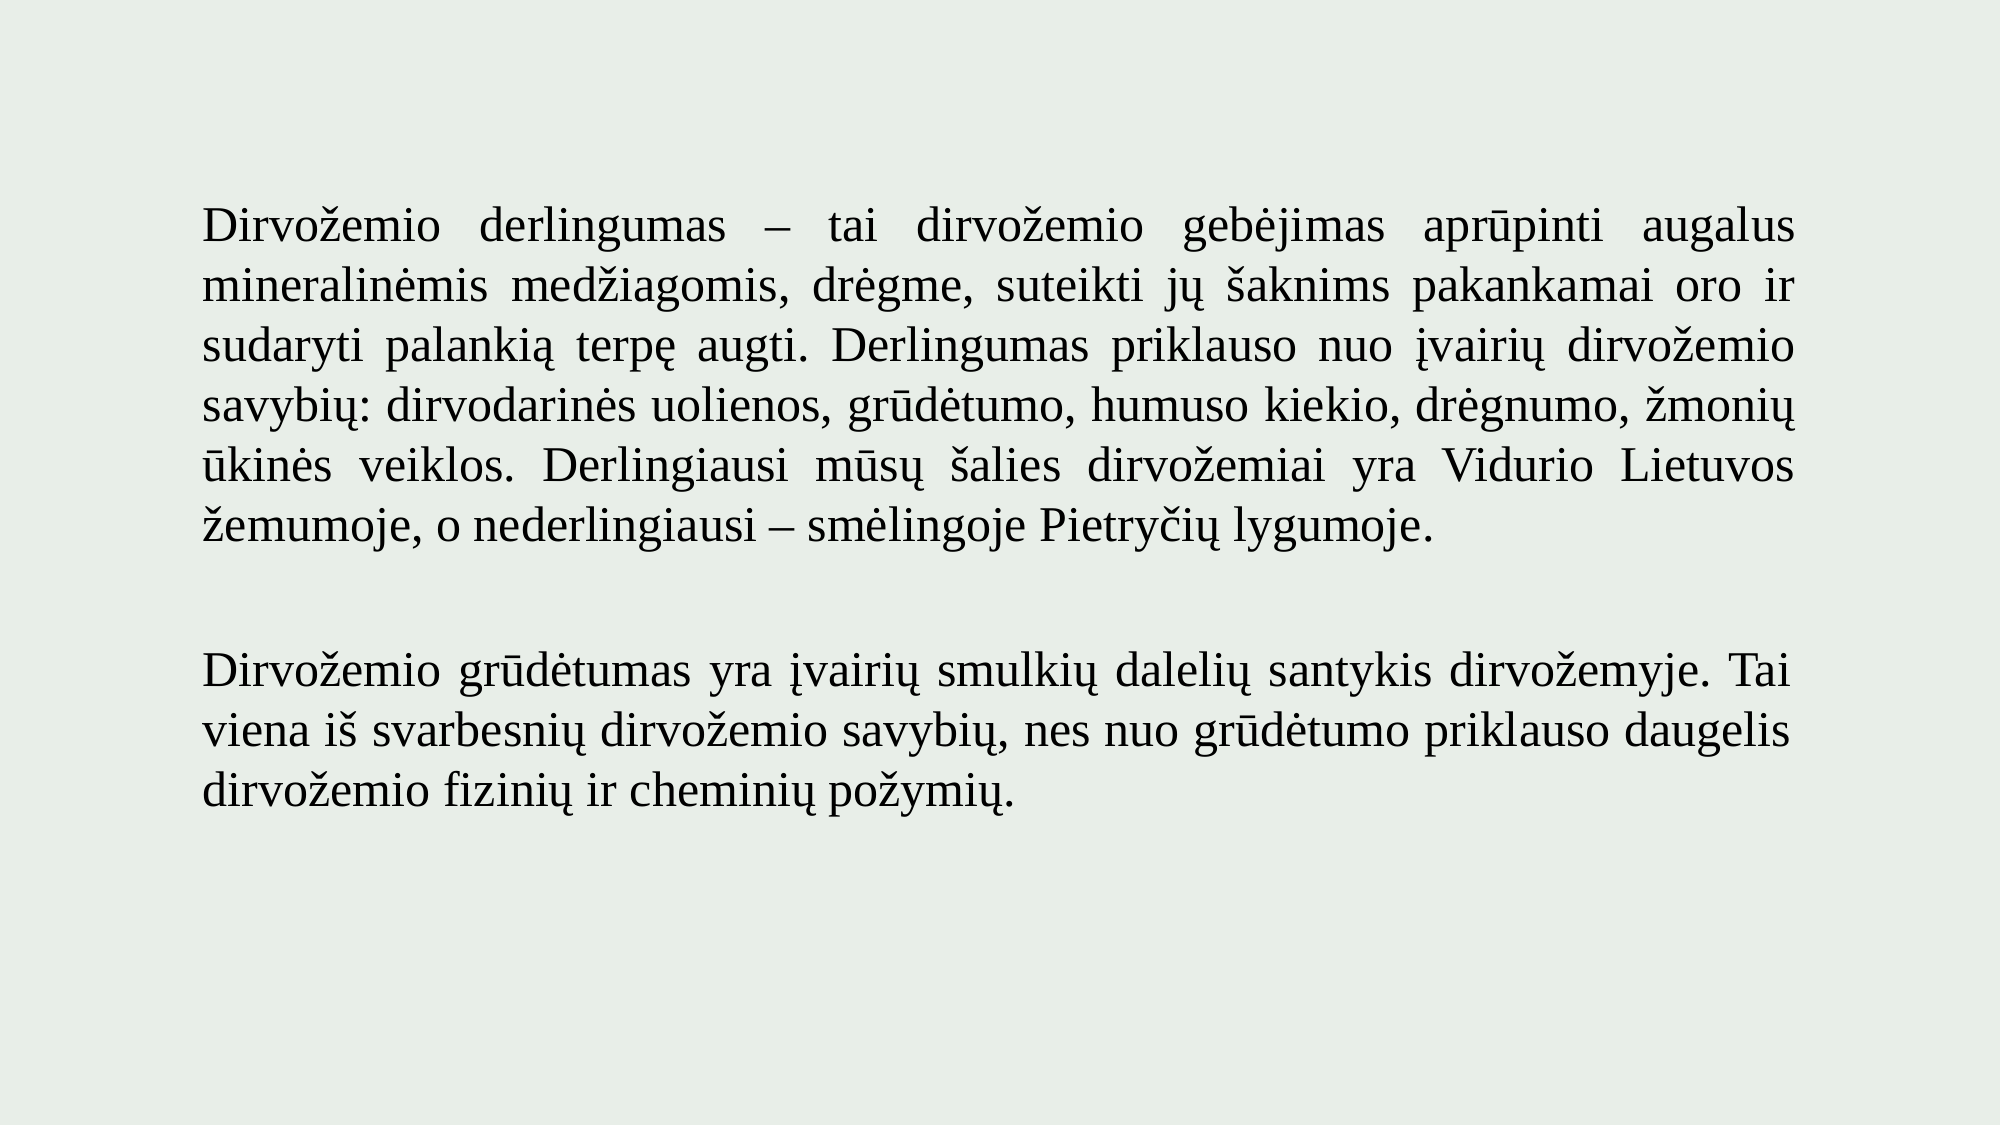

Dirvožemio derlingumas – tai dirvožemio gebėjimas aprūpinti augalus mineralinėmis medžiagomis, drėgme, suteikti jų šaknims pakankamai oro ir sudaryti palankią terpę augti. Derlingumas priklauso nuo įvairių dirvožemio savybių: dirvodarinės uolienos, grūdėtumo, humuso kiekio, drėgnumo, žmonių ūkinės veiklos. Derlingiausi mūsų šalies dirvožemiai yra Vidurio Lietuvos žemumoje, o nederlingiausi – smėlingoje Pietryčių lygumoje.
Dirvožemio grūdėtumas yra įvairių smulkių dalelių santykis dirvožemyje. Tai viena iš svarbesnių dirvožemio savybių, nes nuo grūdėtumo priklauso daugelis dirvožemio fizinių ir cheminių požymių.